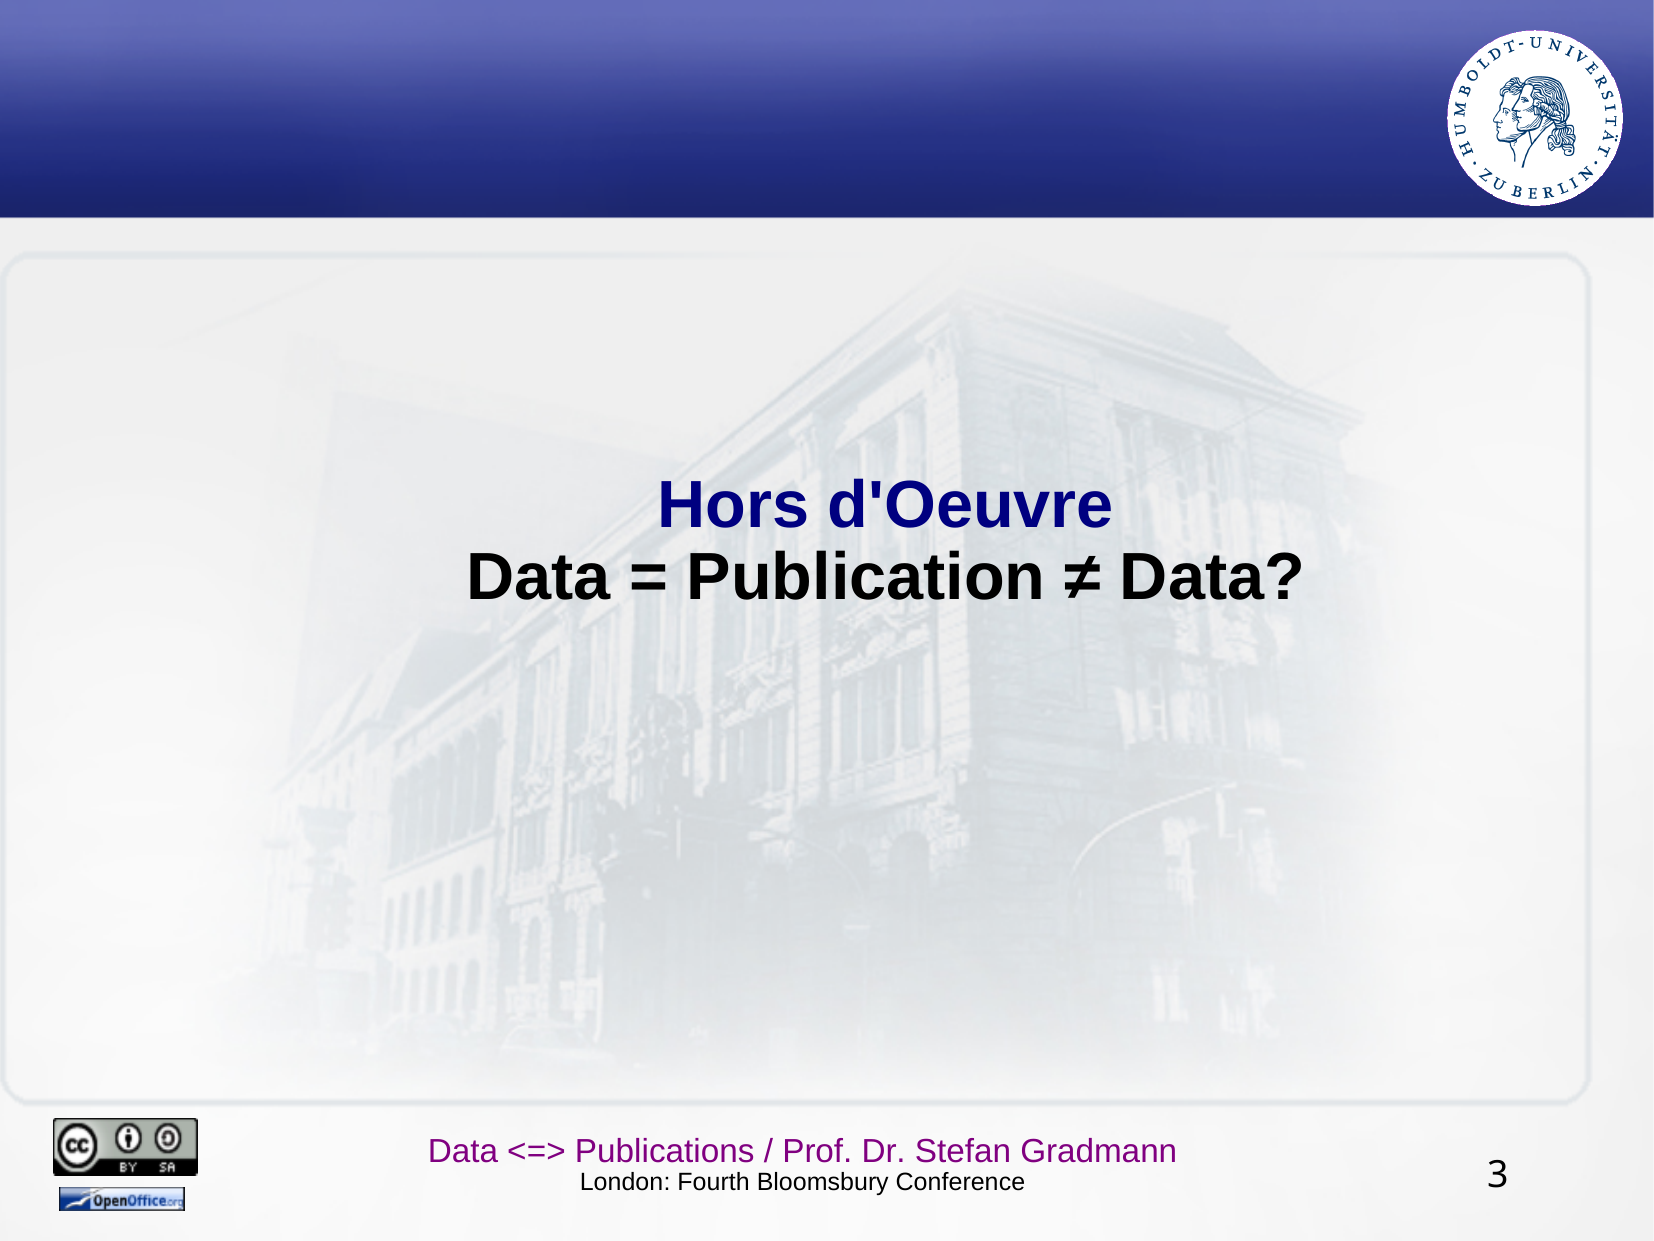

# Hors d'Oeuvre
Data = Publication ≠ Data?
Data <=> Publications / Prof. Dr. Stefan Gradmann